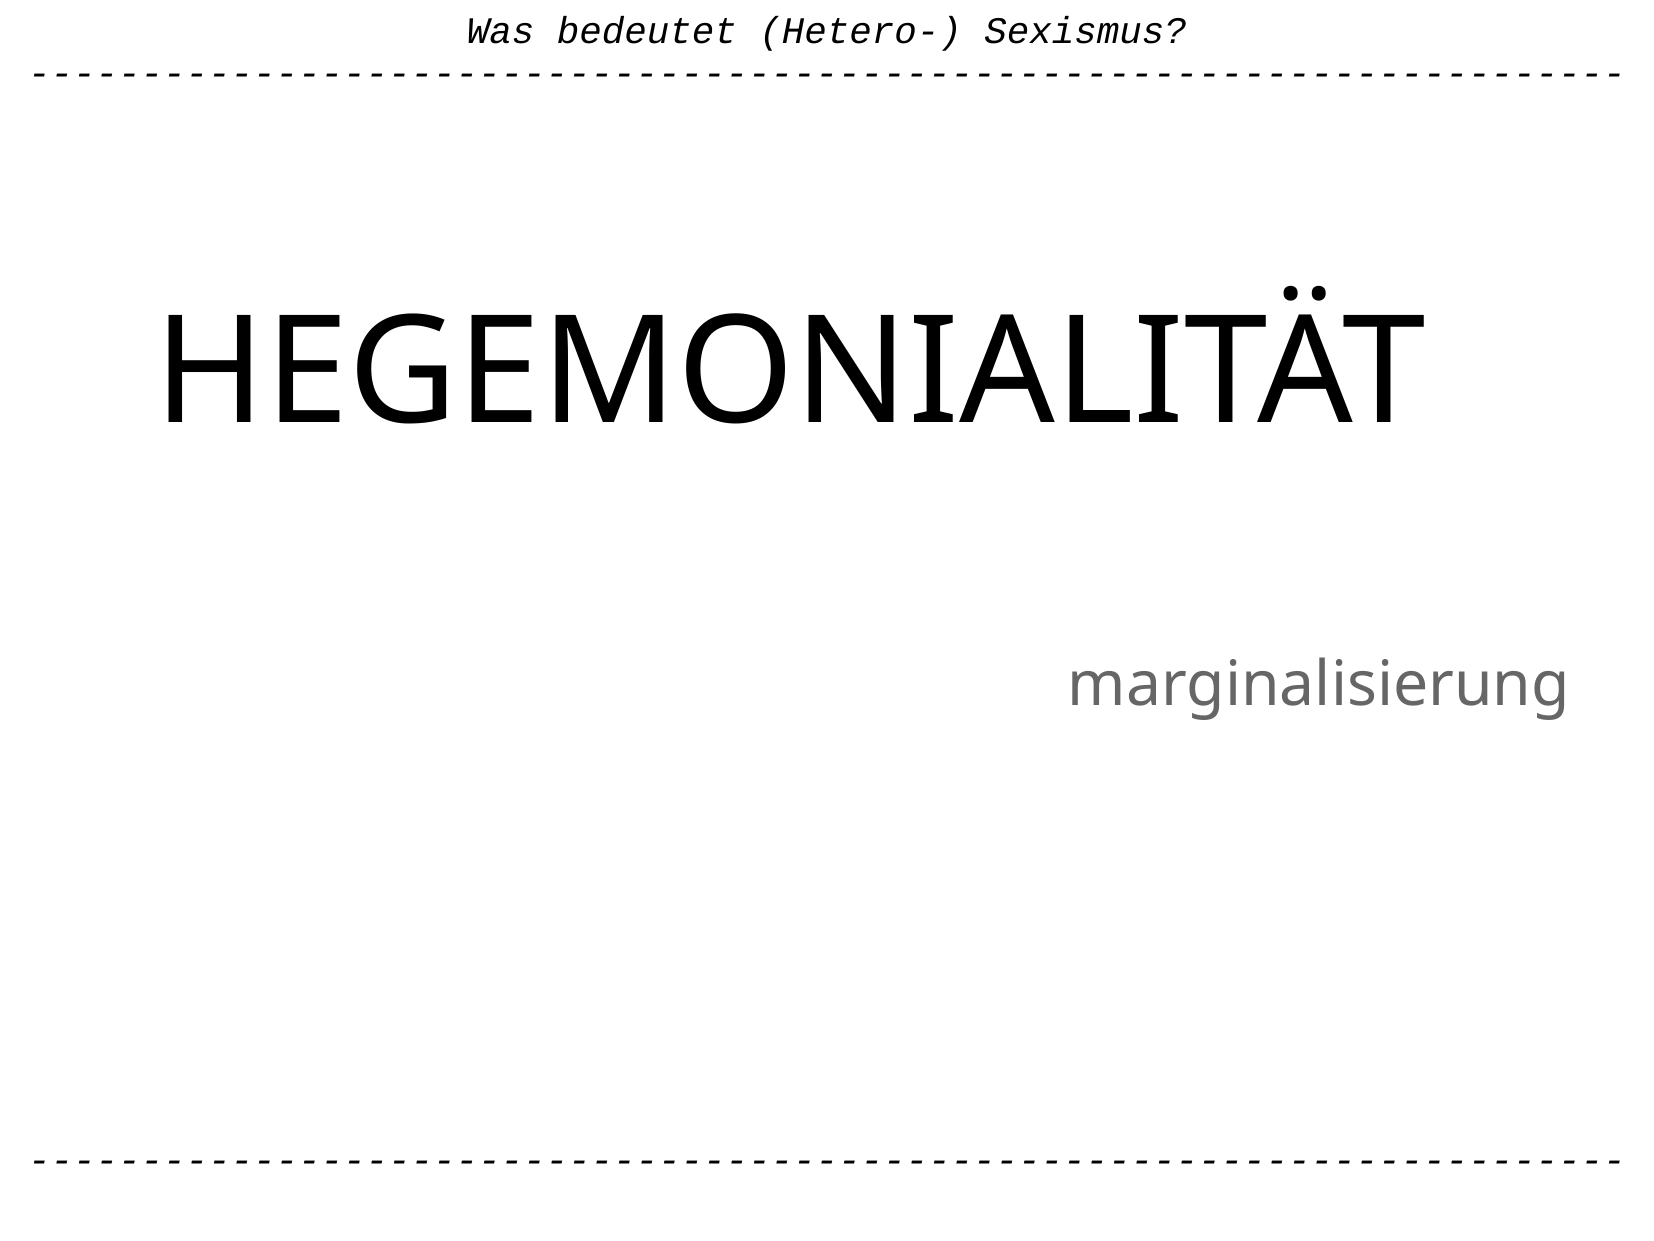

Was bedeutet (Hetero-) Sexismus?
-----------------------------------------------------------------------
# HEGEMONIALITÄT
marginalisierung
-----------------------------------------------------------------------